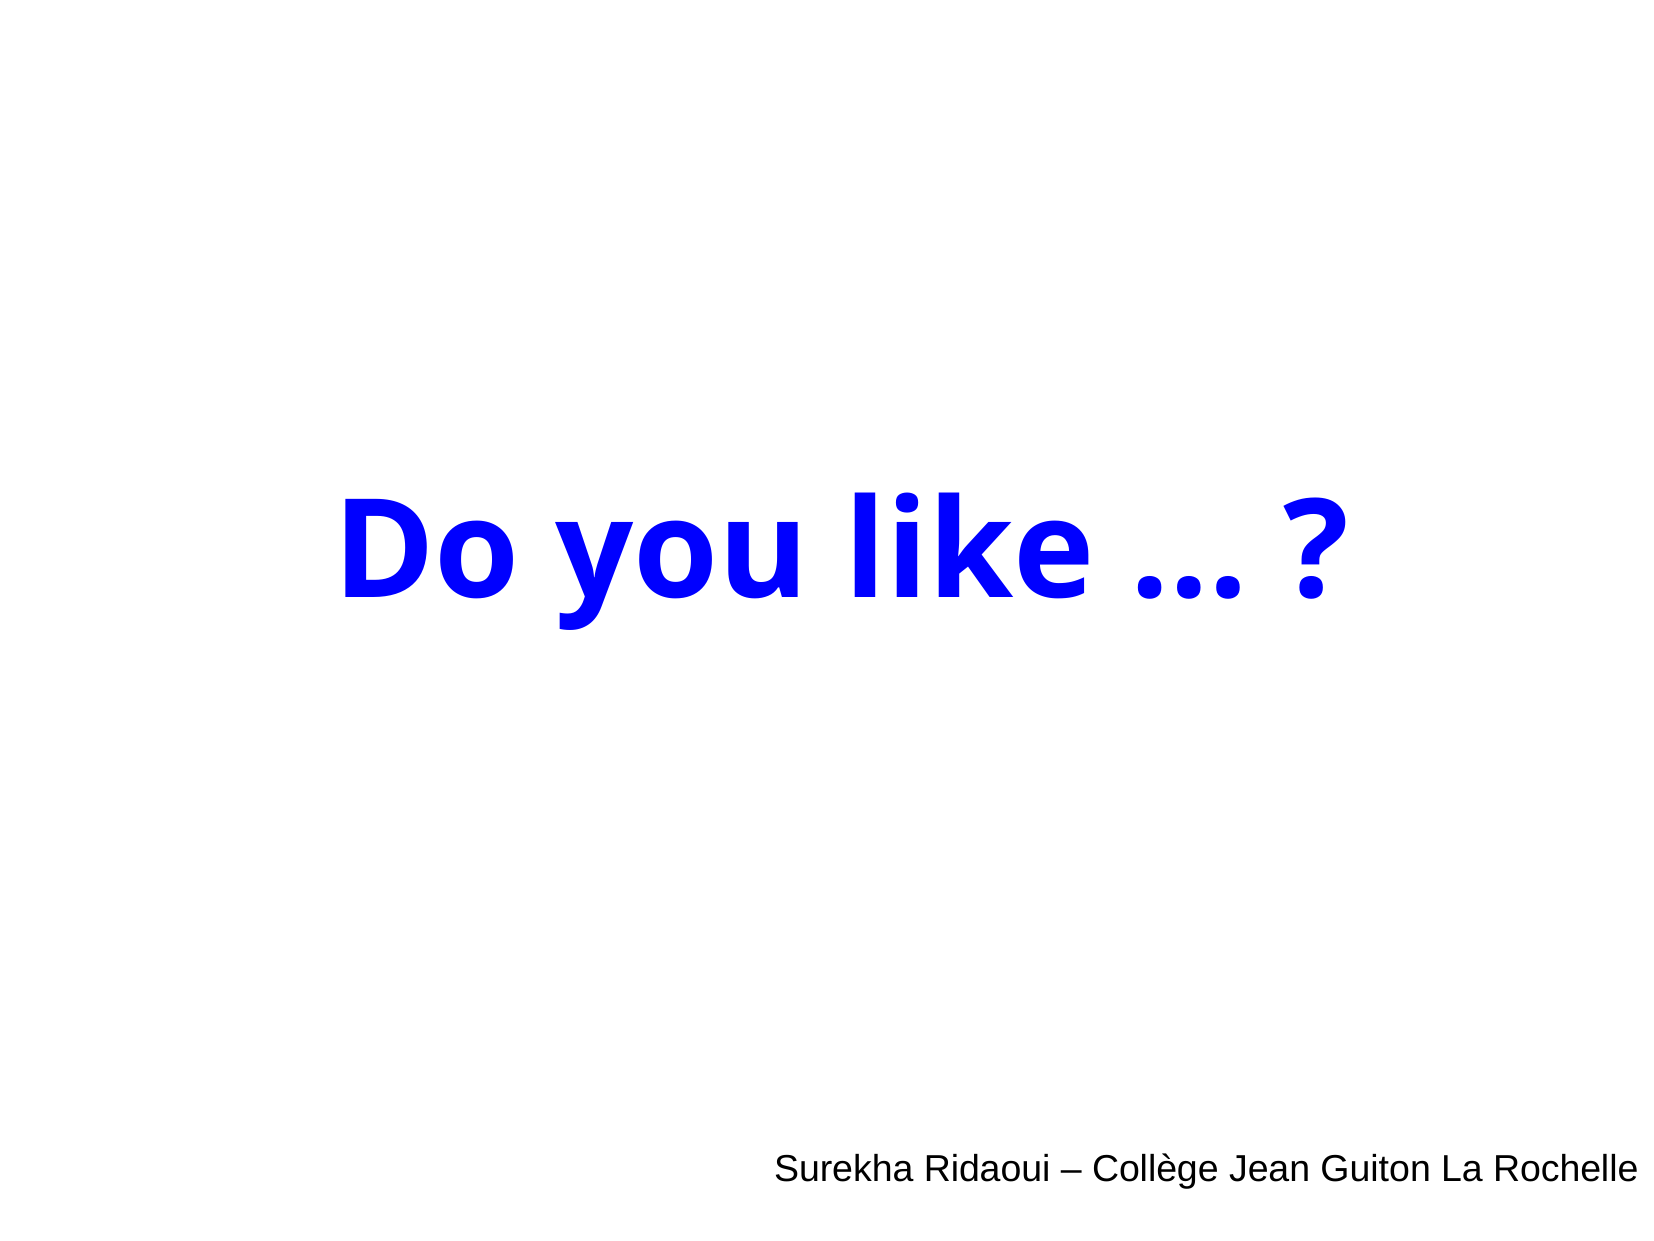

Do you like … ?
Surekha Ridaoui – Collège Jean Guiton La Rochelle